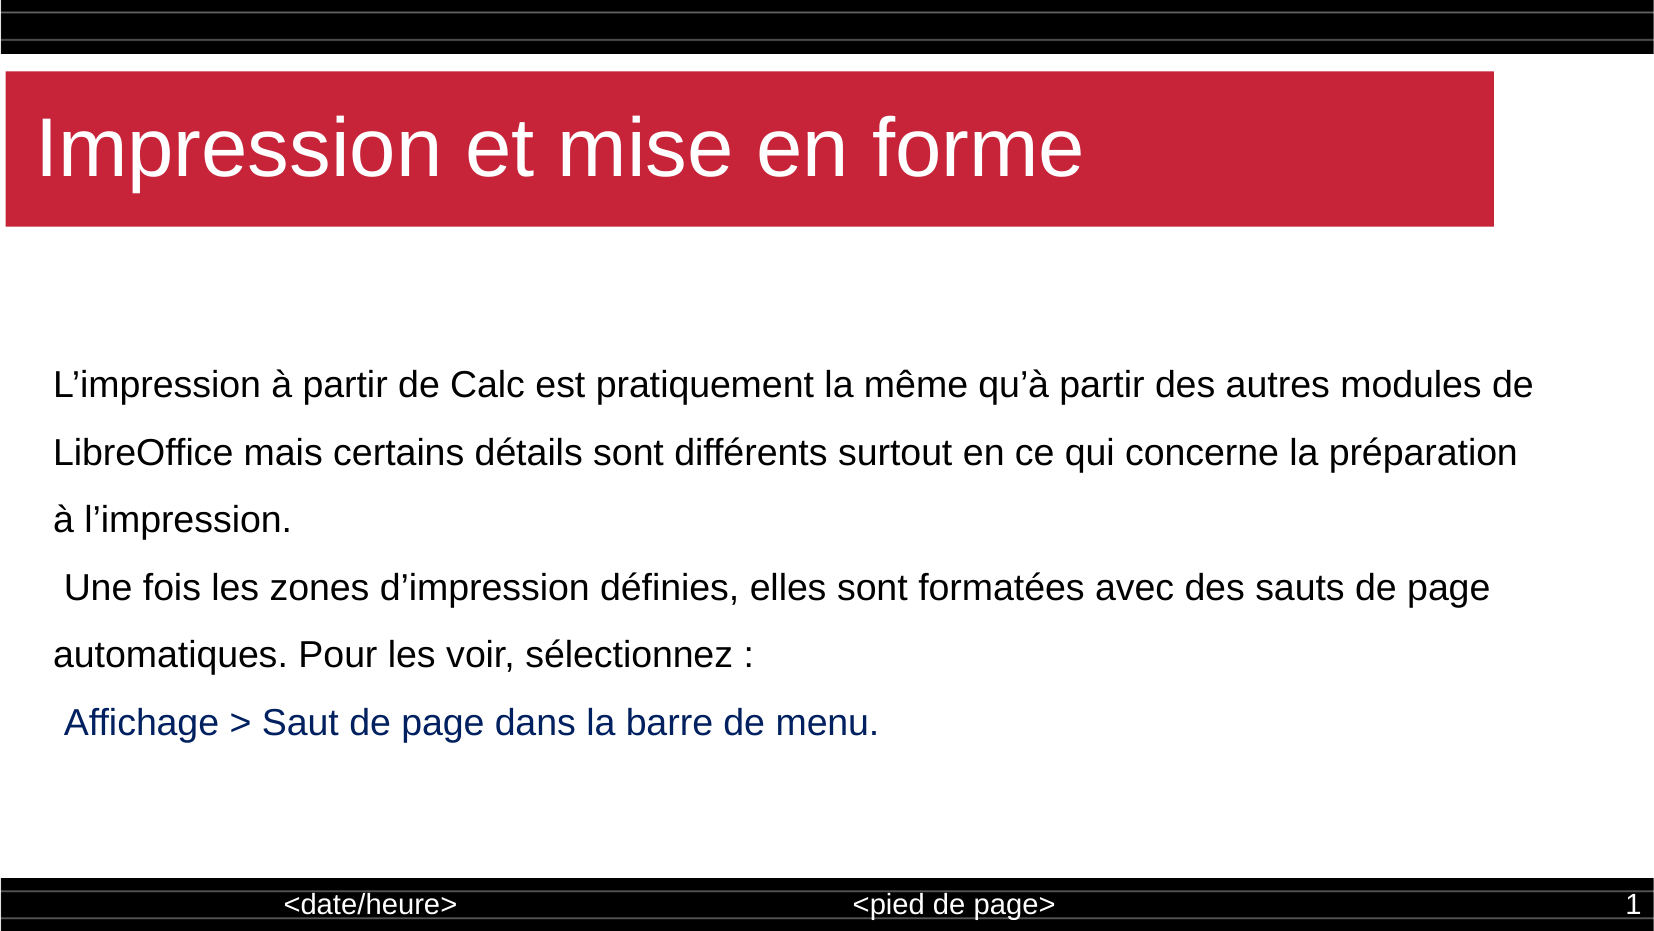

Impression et mise en forme
L’impression à partir de Calc est pratiquement la même qu’à partir des autres modules de LibreOffice mais certains détails sont différents surtout en ce qui concerne la préparation à l’impression.
 Une fois les zones d’impression définies, elles sont formatées avec des sauts de page automatiques. Pour les voir, sélectionnez :
 Affichage > Saut de page dans la barre de menu.